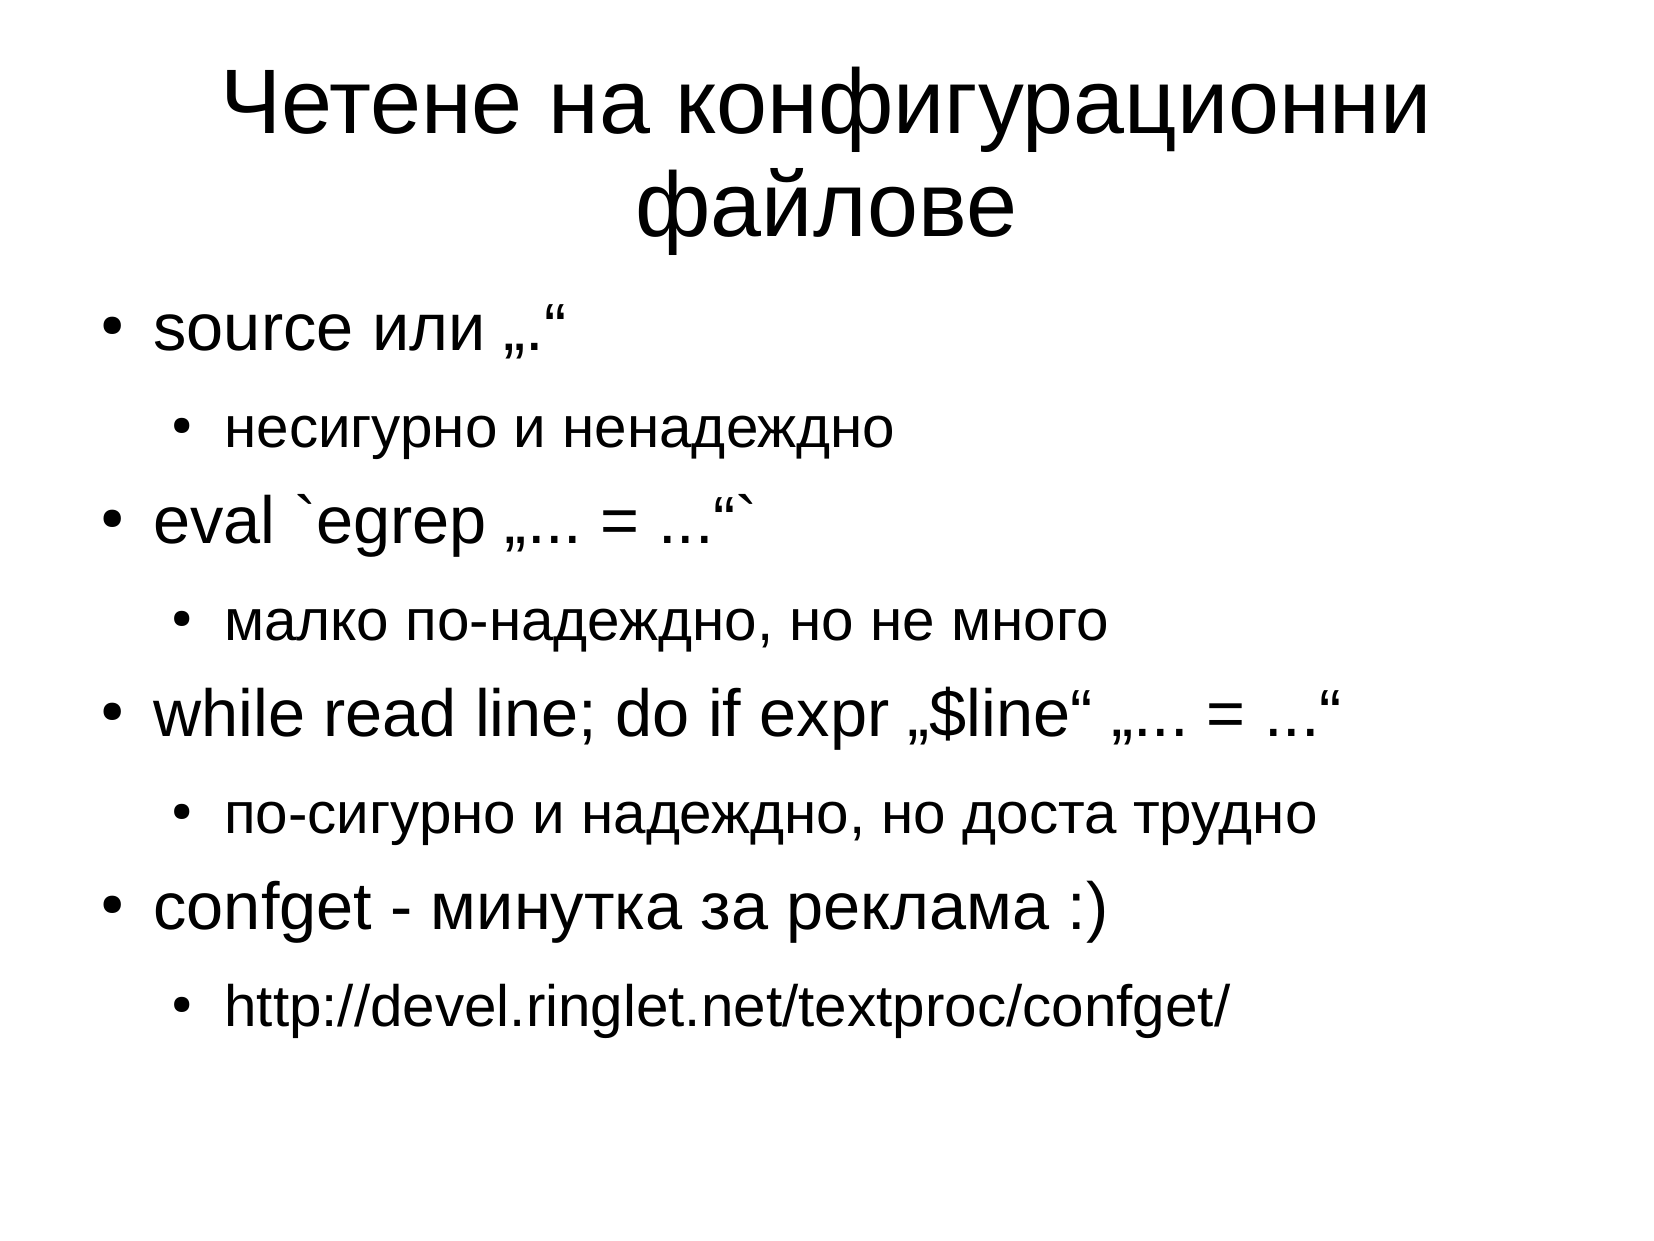

# Четене на конфигурационни файлове
source или „.“
несигурно и ненадеждно
eval `egrep „... = ...“`
малко по-надеждно, но не много
while read line; do if expr „$line“ „... = ...“
по-сигурно и надеждно, но доста трудно
confget - минутка за реклама :)
http://devel.ringlet.net/textproc/confget/